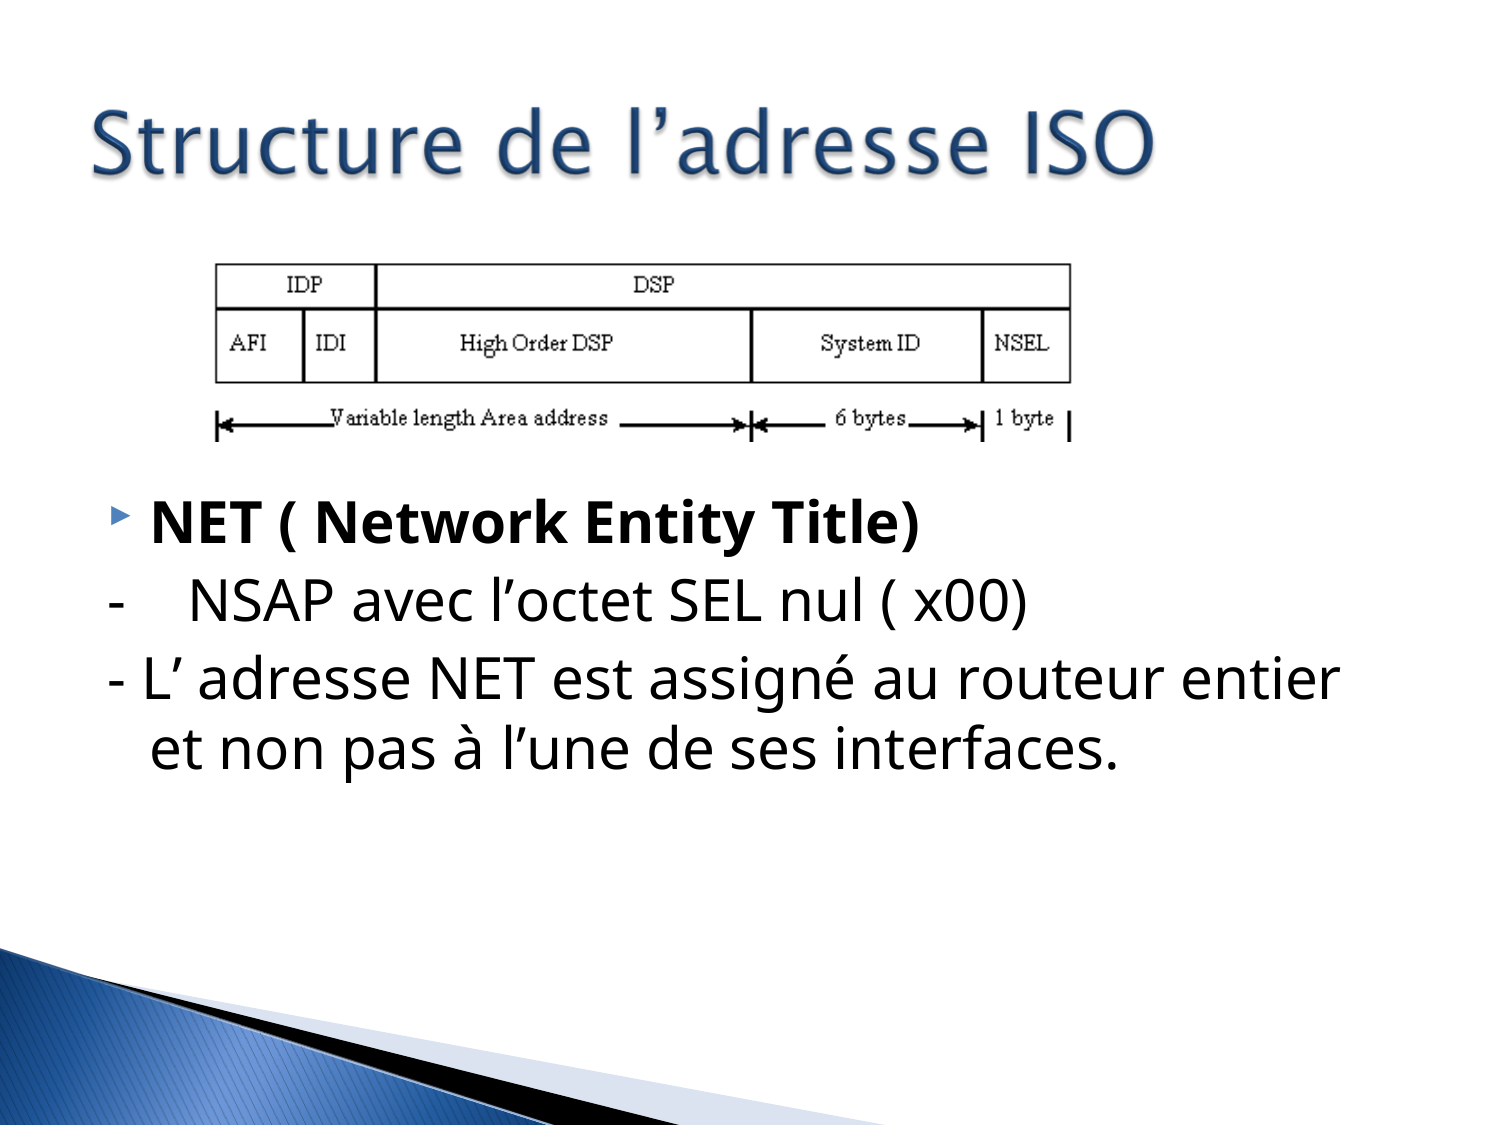

# NET ( Network Entity Title)
- NSAP avec l’octet SEL nul ( x00)
- L’ adresse NET est assigné au routeur entier et non pas à l’une de ses interfaces.